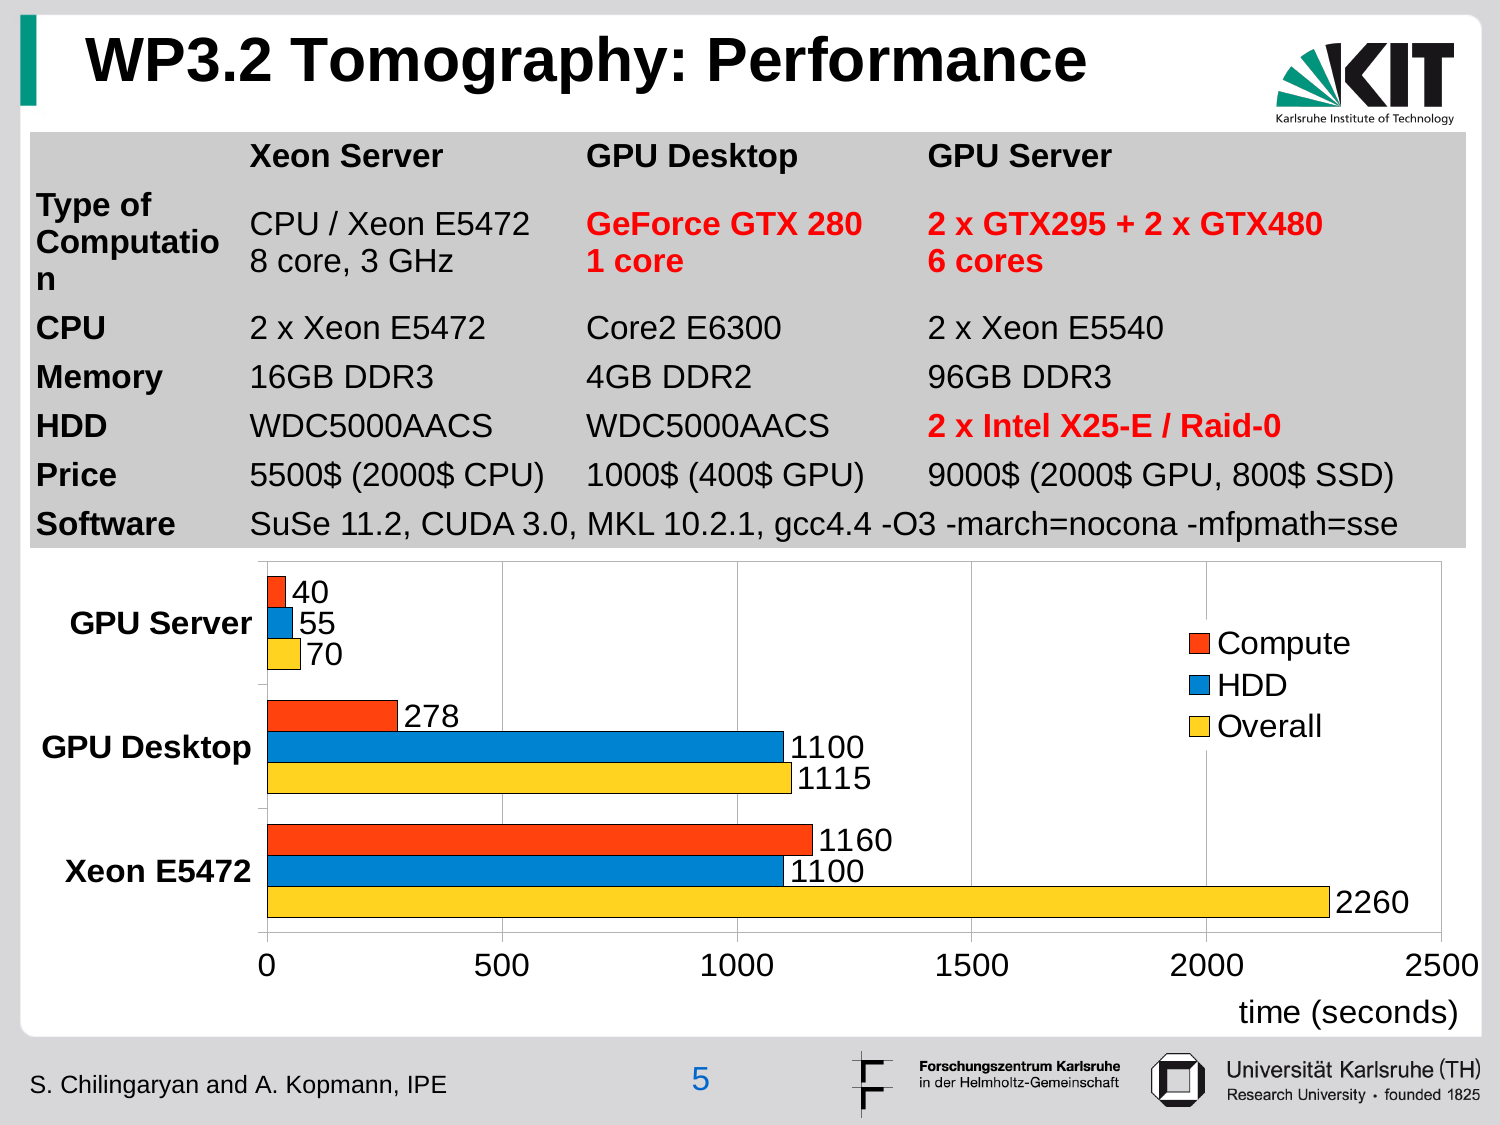

# WP3.2 Tomography: Performance
| | Xeon Server | GPU Desktop | GPU Server |
| --- | --- | --- | --- |
| Type of Computation | CPU / Xeon E5472 8 core, 3 GHz | GeForce GTX 280 1 core | 2 x GTX295 + 2 x GTX480 6 cores |
| CPU | 2 x Xeon E5472 | Core2 E6300 | 2 x Xeon E5540 |
| Memory | 16GB DDR3 | 4GB DDR2 | 96GB DDR3 |
| HDD | WDC5000AACS | WDC5000AACS | 2 x Intel X25-E / Raid-0 |
| Price | 5500$ (2000$ CPU) | 1000$ (400$ GPU) | 9000$ (2000$ GPU, 800$ SSD) |
| Software | SuSe 11.2, CUDA 3.0, MKL 10.2.1, gcc4.4 -O3 -march=nocona -mfpmath=sse | | |
### Chart
| Category | Overall | HDD | Compute |
|---|---|---|---|
| Xeon E5472 | 2260.0 | 1100.0 | 1160.0 |
| GPU Desktop | 1115.0 | 1100.0 | 278.0 |
| GPU Server | 70.0 | 55.0 | 40.0 |S. Chilingaryan and A. Kopmann, IPE